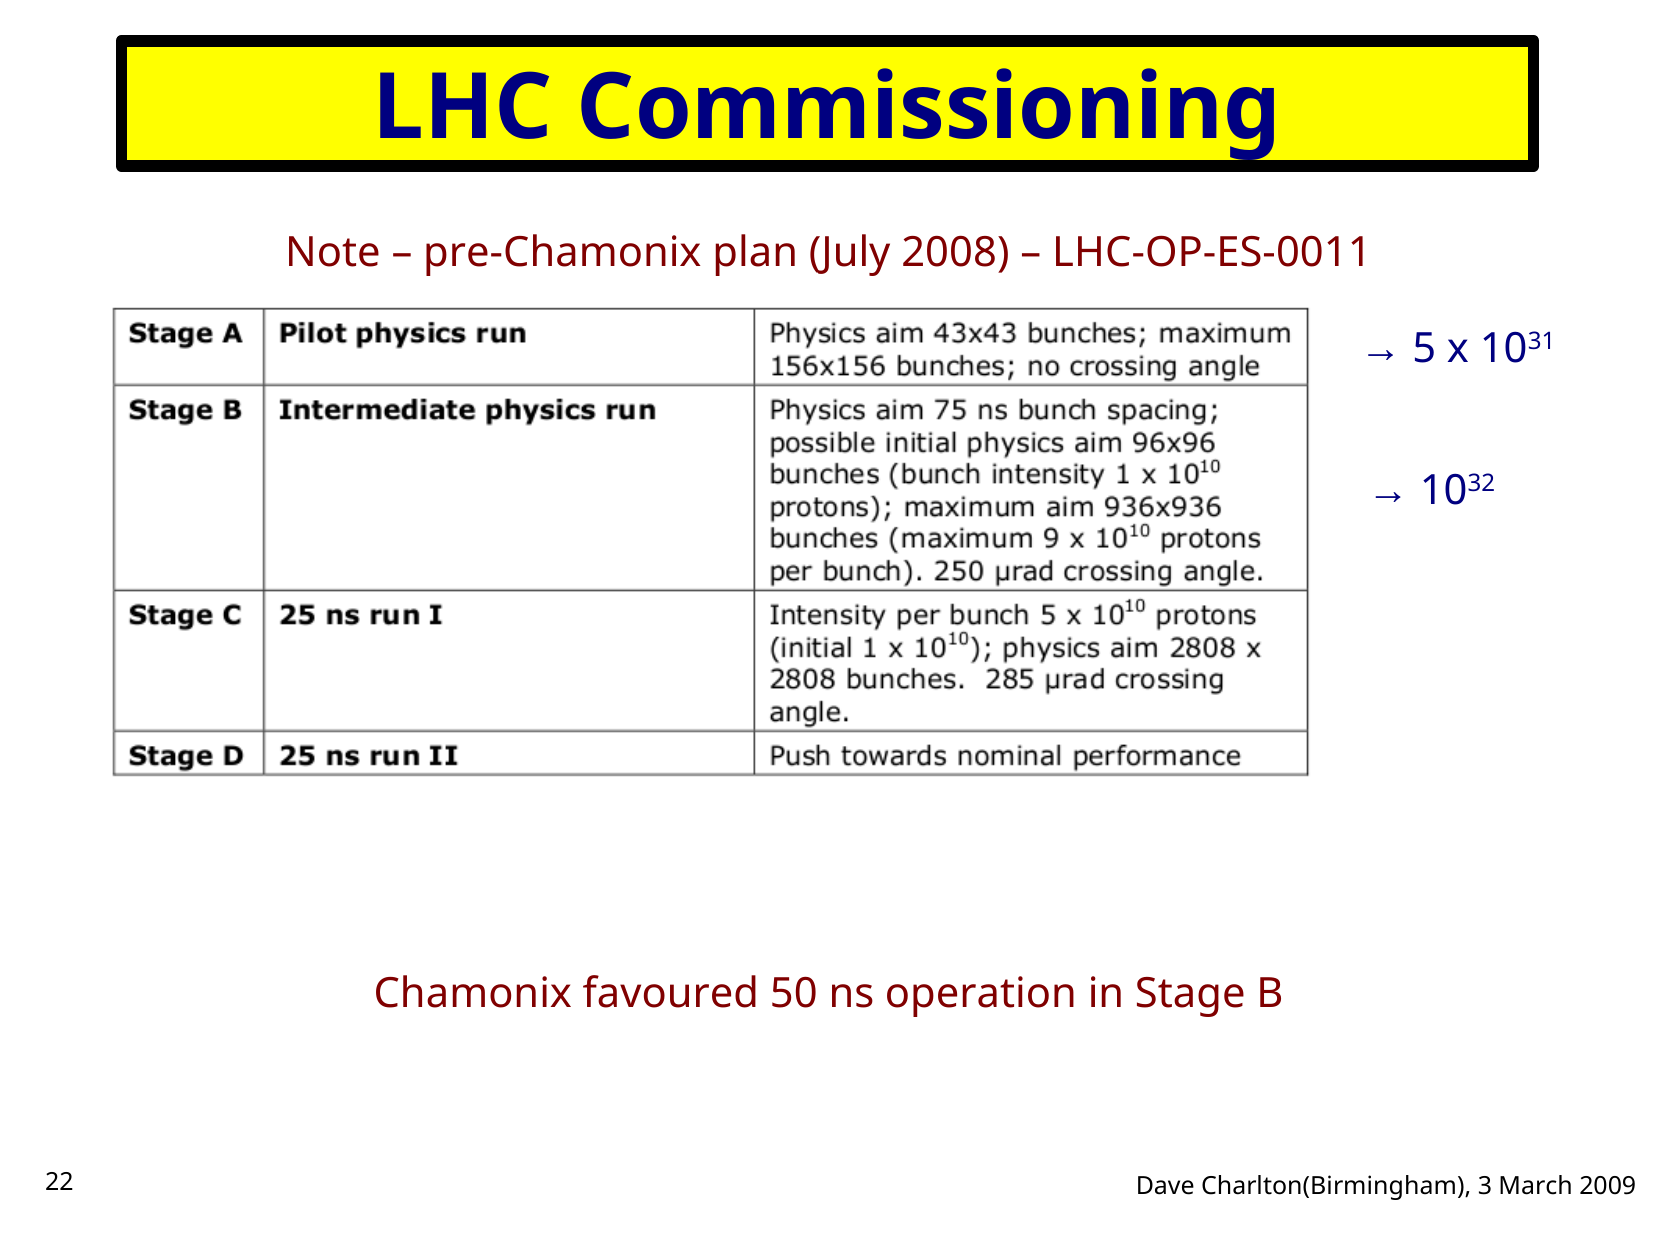

# LHC Commissioning
Note – pre-Chamonix plan (July 2008) – LHC-OP-ES-0011
Chamonix favoured 50 ns operation in Stage B
→ 5 x 1031
→ 1032
22